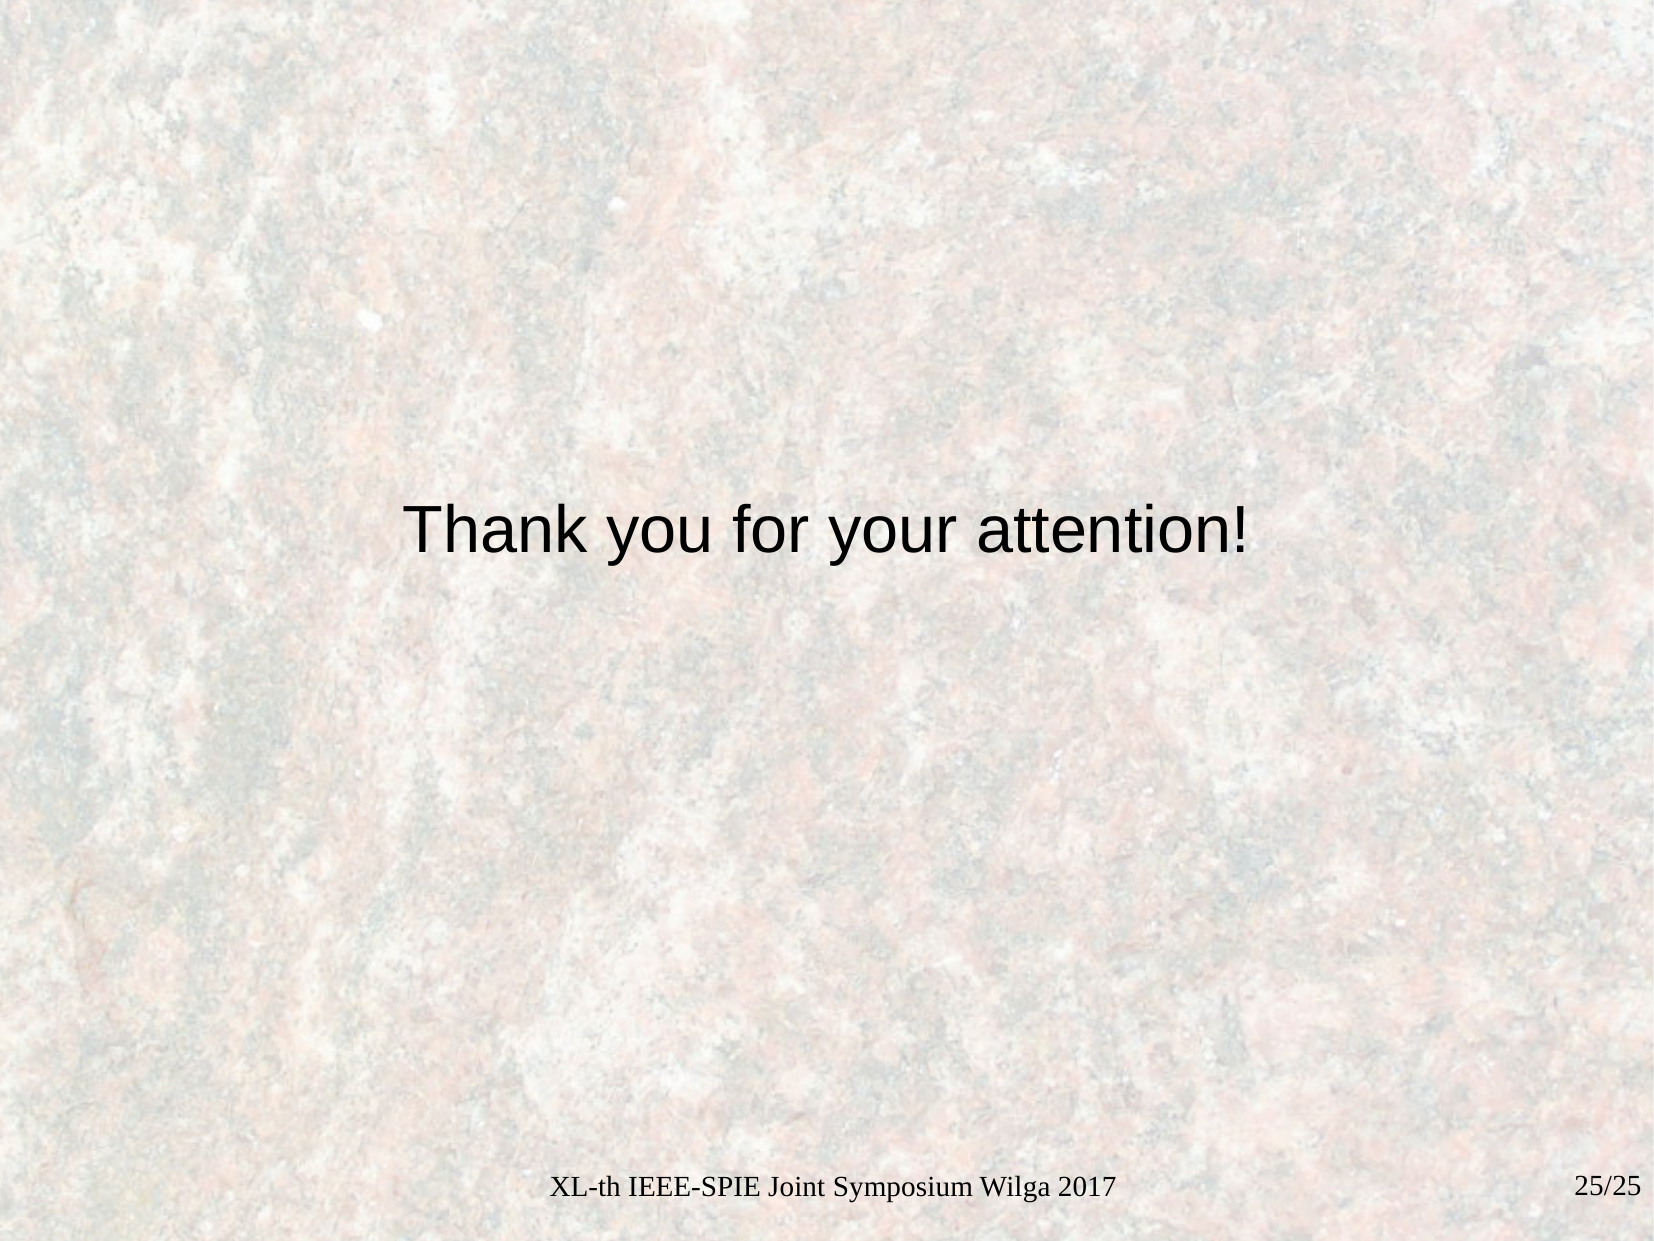

# Thank you for your attention!
25
CBM Collaboration Meeting 03.2017